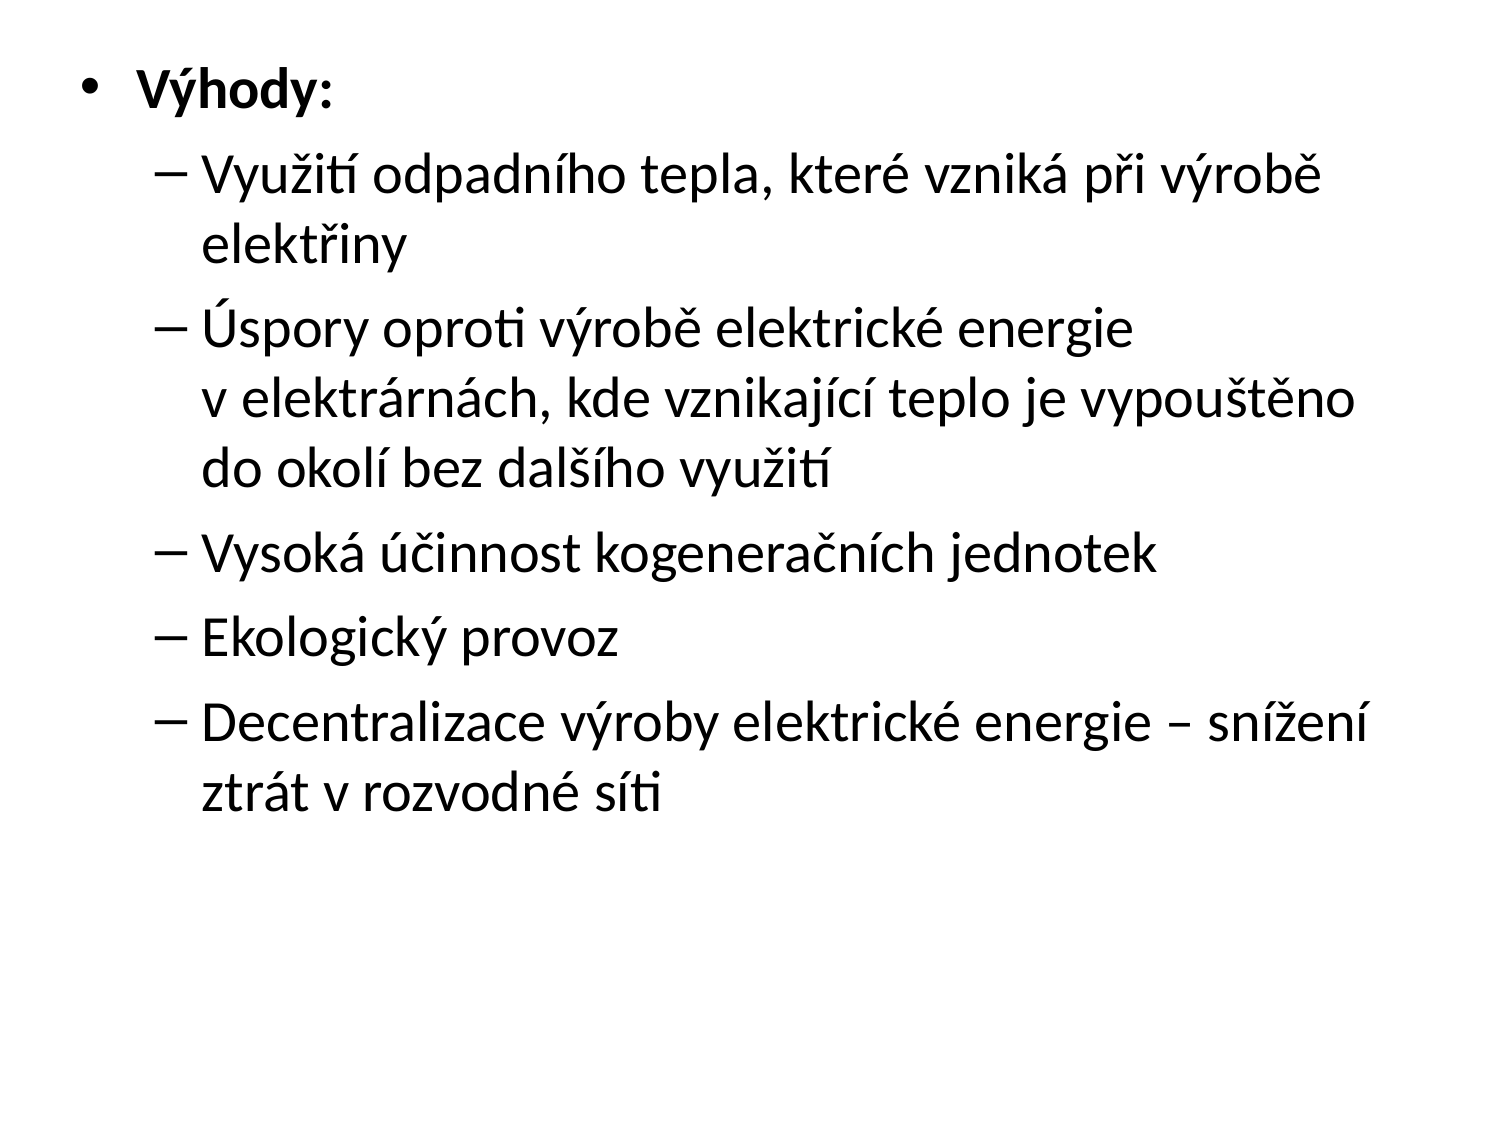

#
Výhody:
Využití odpadního tepla, které vzniká při výrobě elektřiny
Úspory oproti výrobě elektrické energie
v elektrárnách, kde vznikající teplo je vypouštěno do okolí bez dalšího využití
Vysoká účinnost kogeneračních jednotek
Ekologický provoz
Decentralizace výroby elektrické energie – snížení ztrát v rozvodné síti